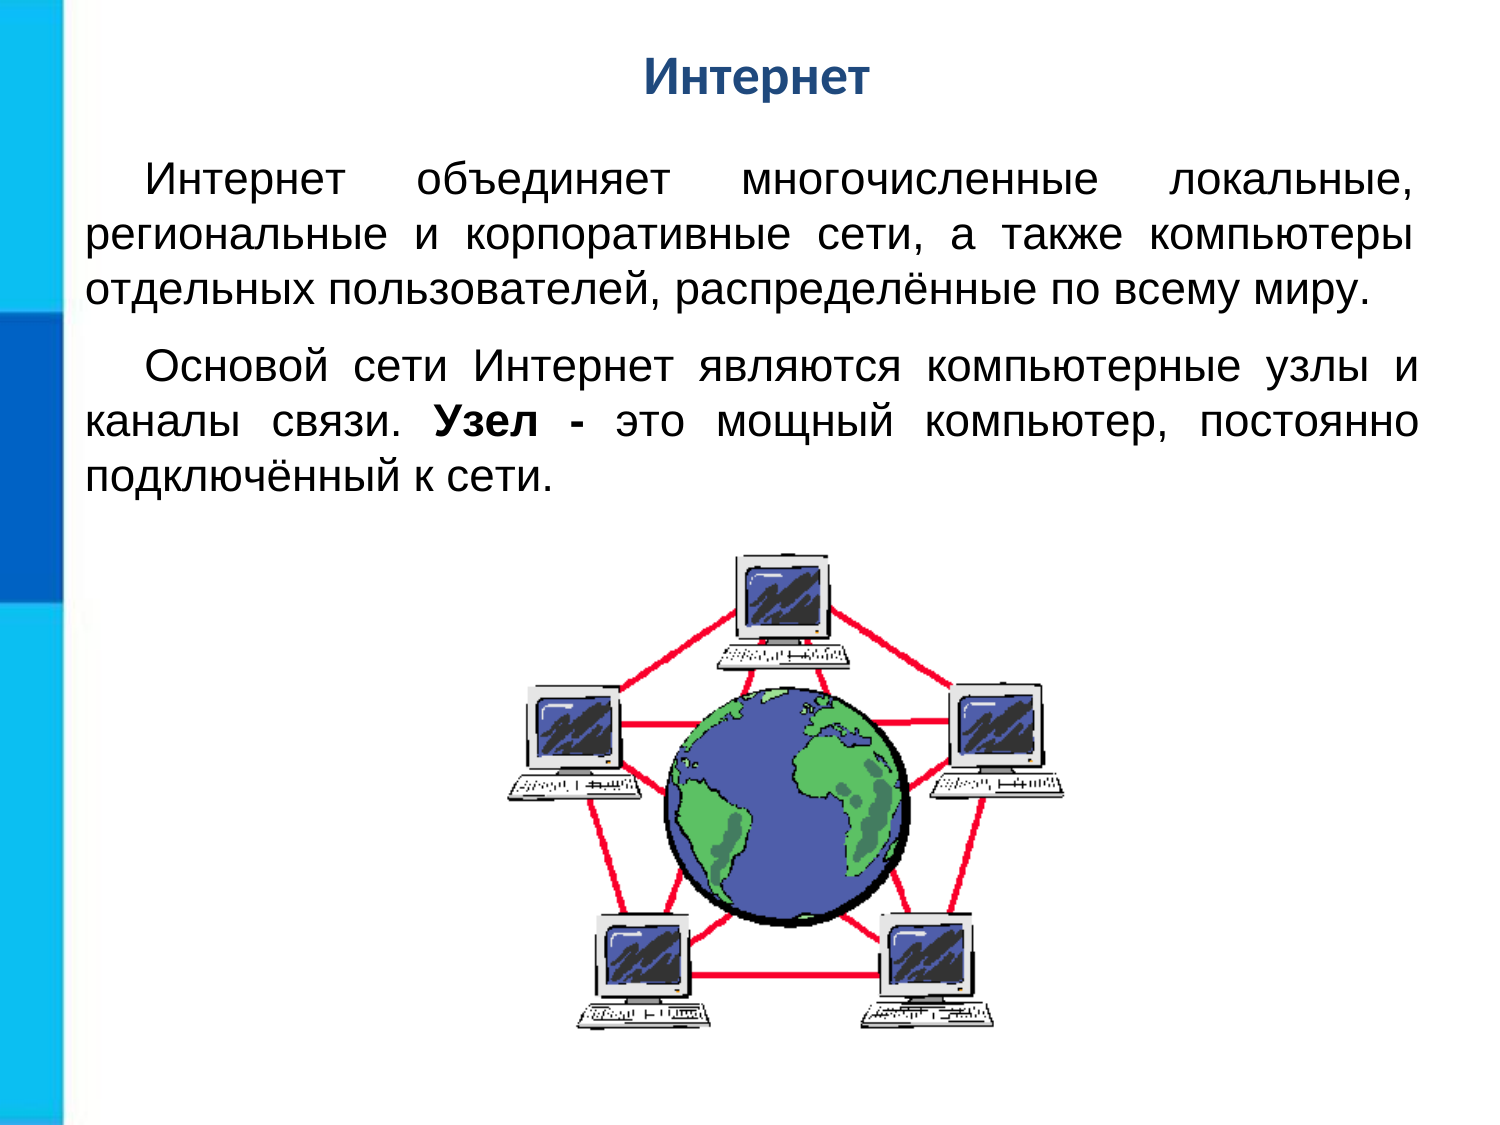

Интернет
Интернет объединяет многочисленные локальные, региональные и корпоративные сети, а также компьютеры отдельных пользователей, распределённые по всему миру.
Основой сети Интернет являются компьютерные узлы и каналы связи. Узел - это мощный компьютер, постоянно подключённый к сети.